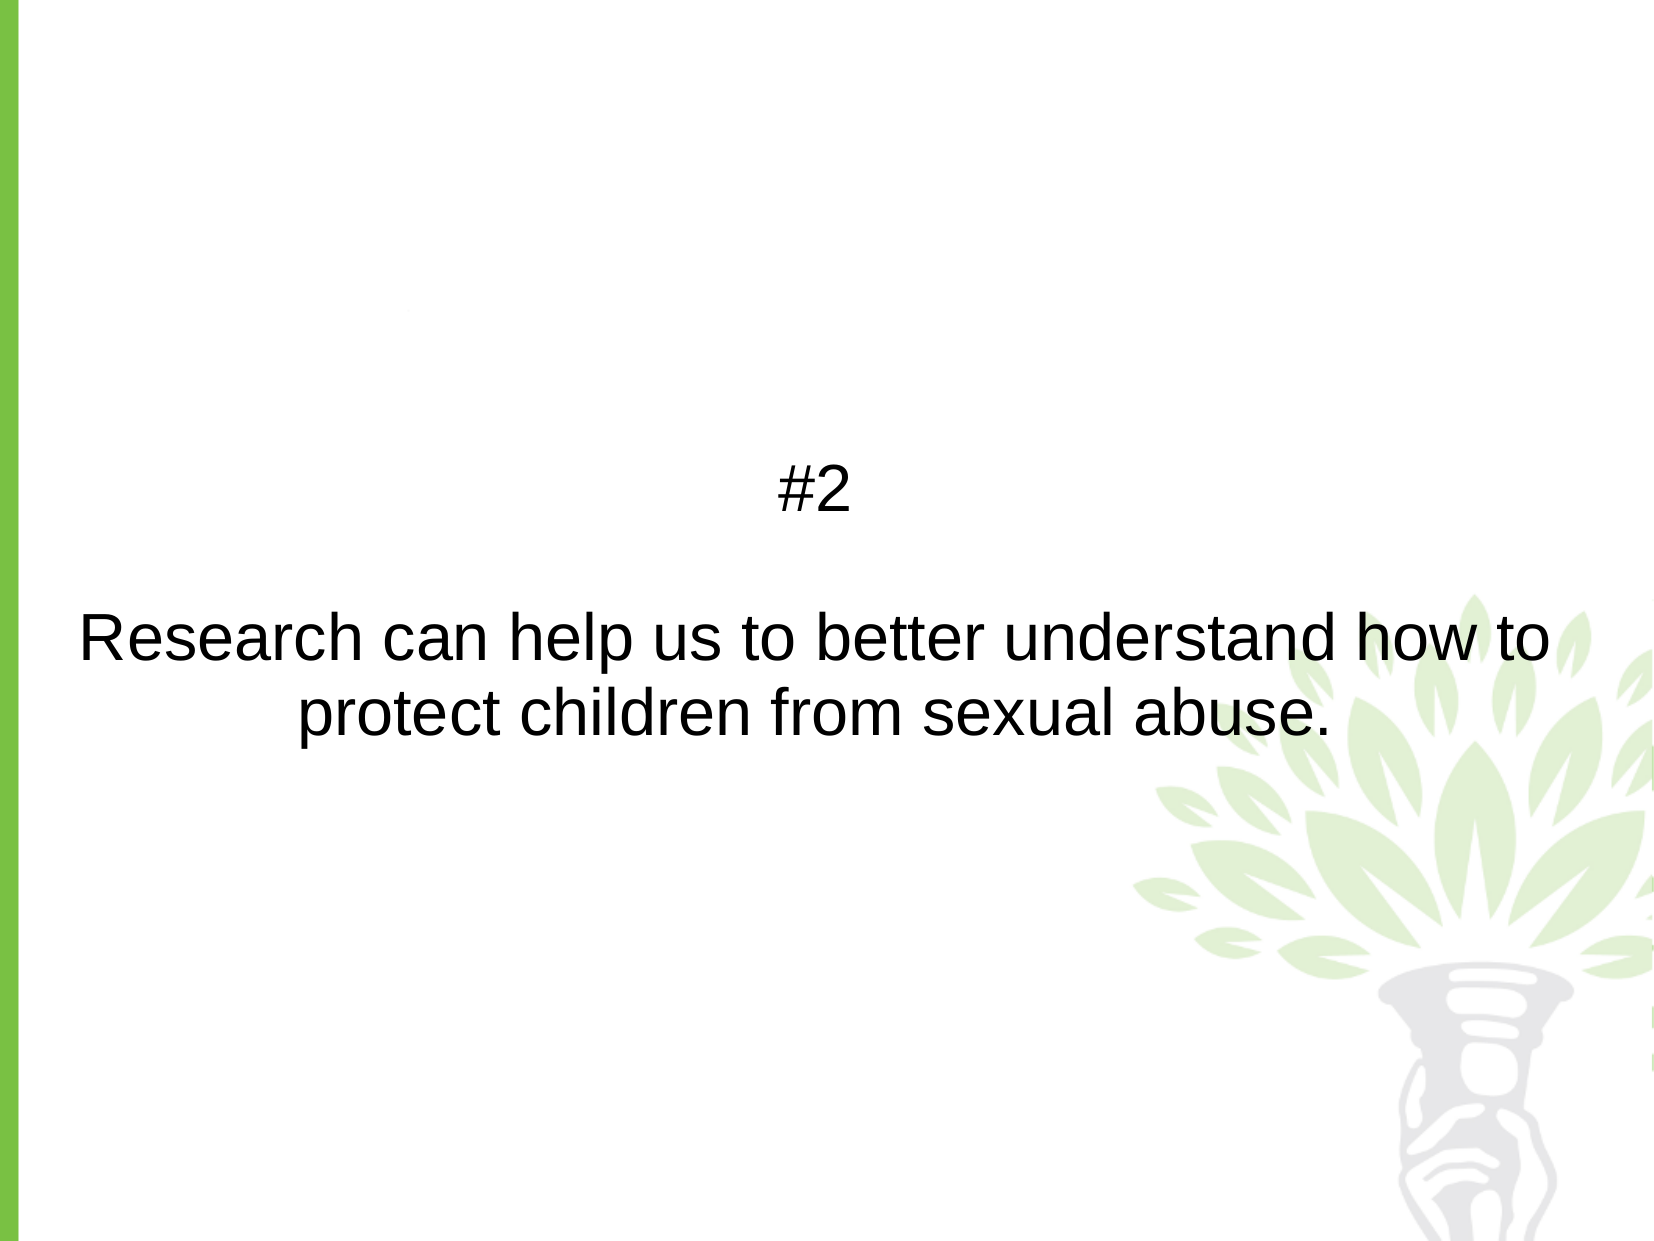

# #2
Research can help us to better understand how to protect children from sexual abuse.